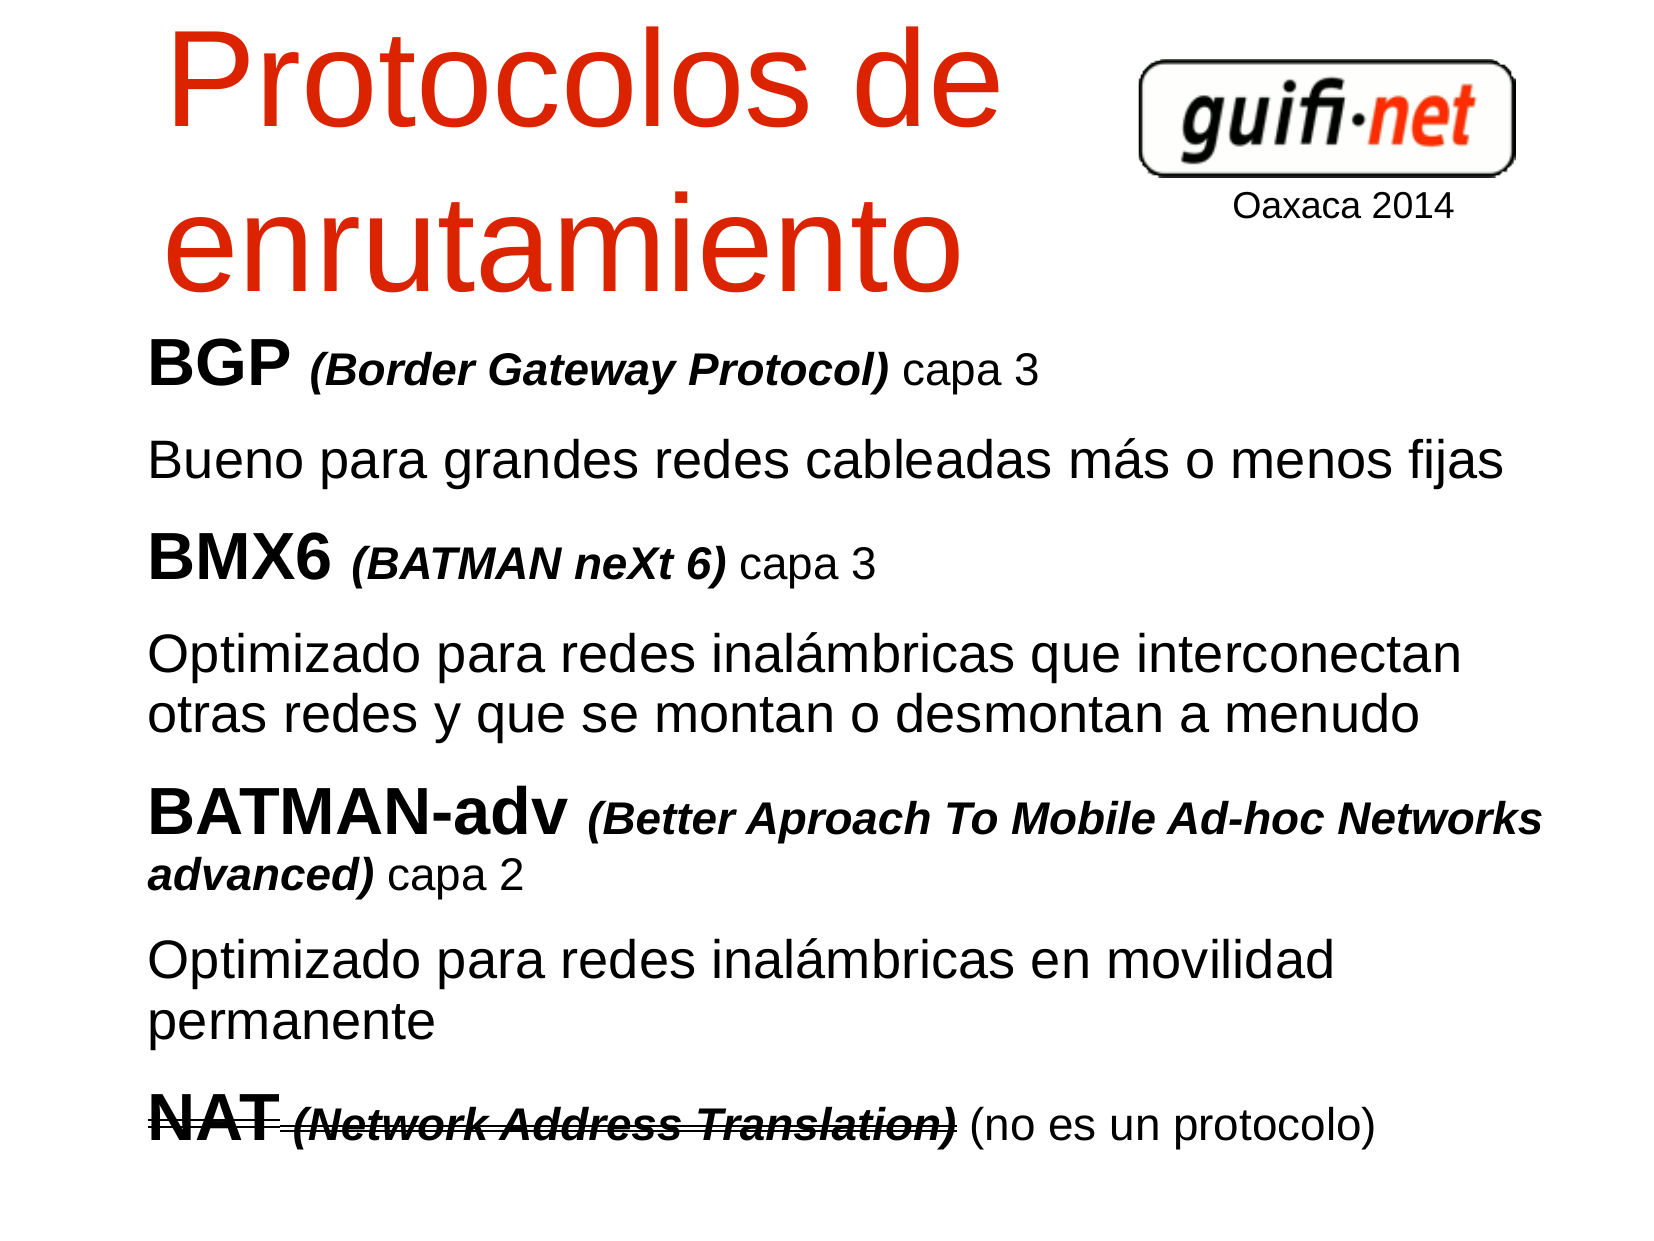

Protocolos de enrutamiento
Oaxaca 2014
# BGP (Border Gateway Protocol) capa 3
Bueno para grandes redes cableadas más o menos fijas
BMX6 (BATMAN neXt 6) capa 3
Optimizado para redes inalámbricas que interconectan otras redes y que se montan o desmontan a menudo
BATMAN-adv (Better Aproach To Mobile Ad-hoc Networks advanced) capa 2
Optimizado para redes inalámbricas en movilidad permanente
NAT (Network Address Translation) (no es un protocolo)